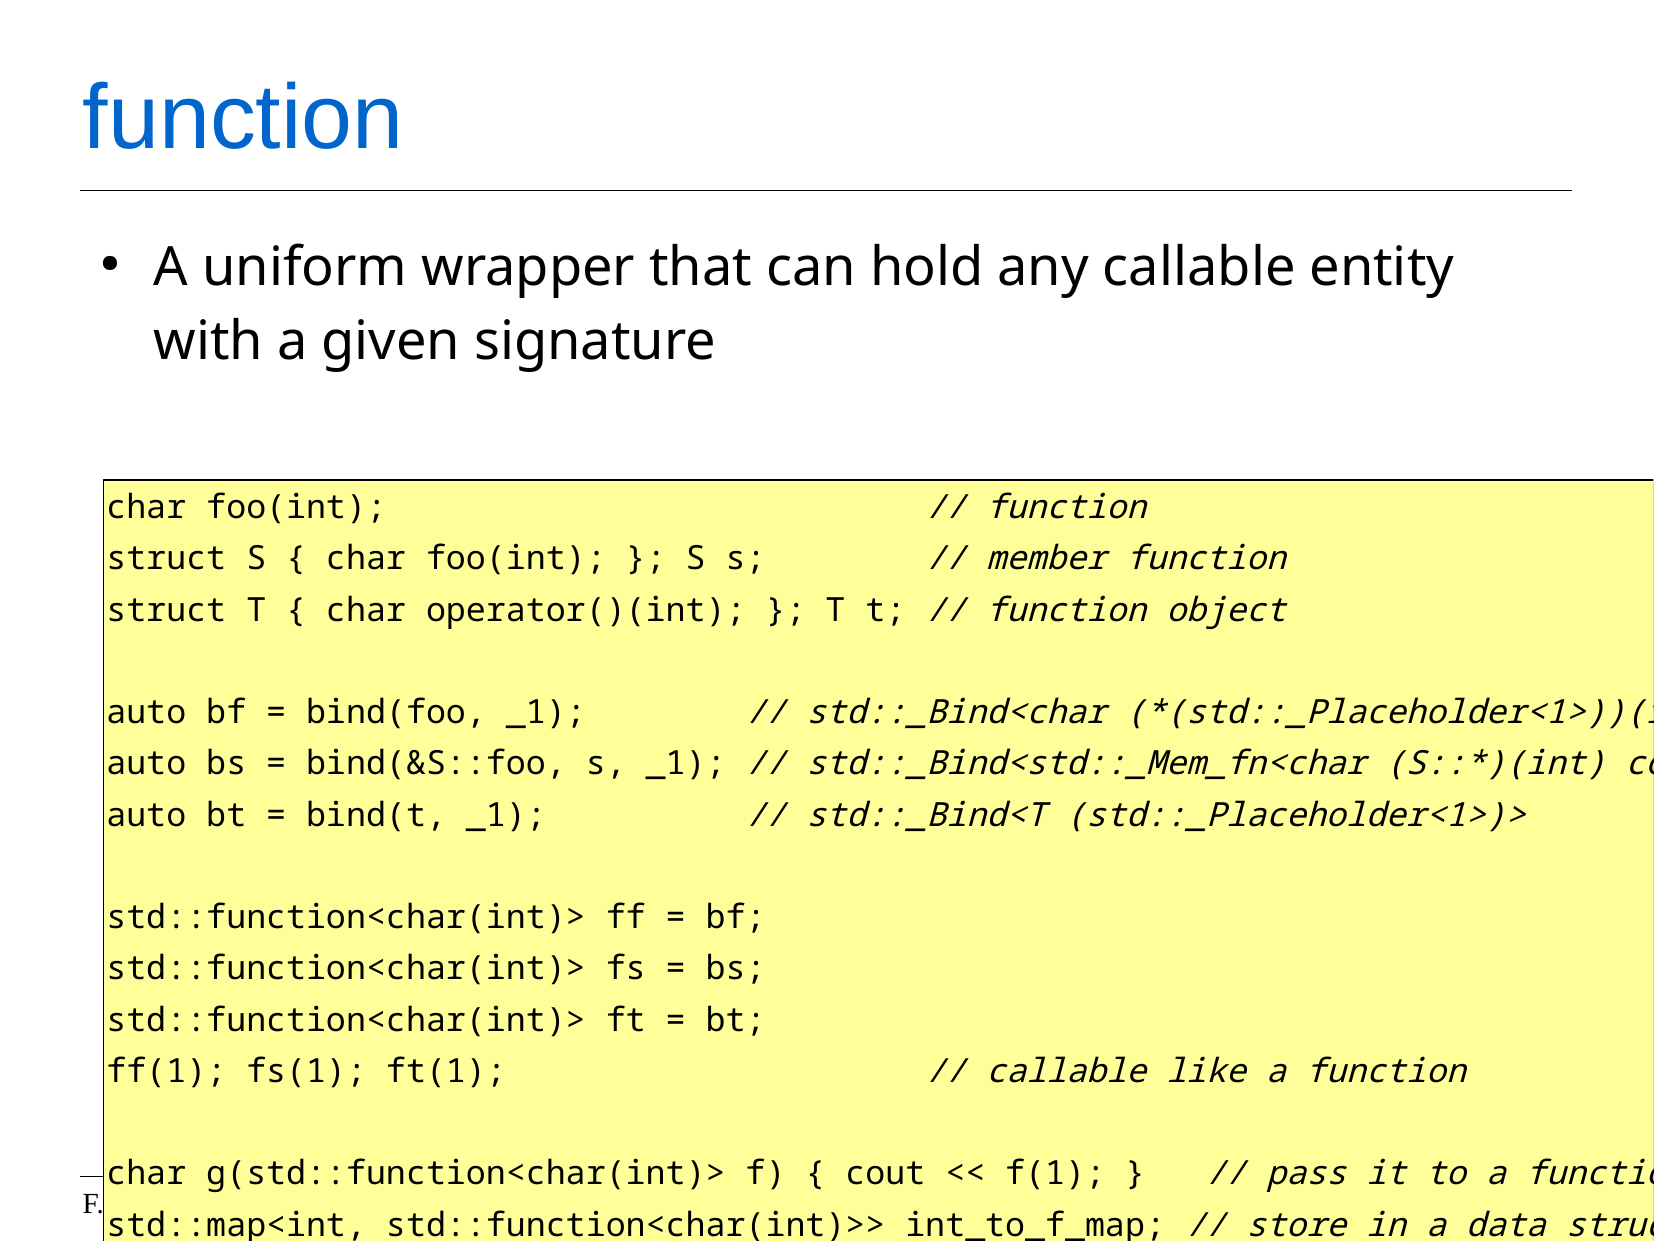

# function
A uniform wrapper that can hold any callable entity with a given signature
char foo(int); // function
struct S { char foo(int); }; S s; // member function
struct T { char operator()(int); }; T t; // function object
auto bf = bind(foo, _1); // std::_Bind<char (*(std::_Placeholder<1>))(int)>
auto bs = bind(&S::foo, s, _1); // std::_Bind<std::_Mem_fn<char (S::*)(int) const> … >
auto bt = bind(t, _1); // std::_Bind<T (std::_Placeholder<1>)>
std::function<char(int)> ff = bf;
std::function<char(int)> fs = bs;
std::function<char(int)> ft = bt;
ff(1); fs(1); ft(1); // callable like a function
char g(std::function<char(int)> f) { cout << f(1); } // pass it to a function
std::map<int, std::function<char(int)>> int_to_f_map; // store in a data structure
F. Giacomini
Efficient C++ Coding
70